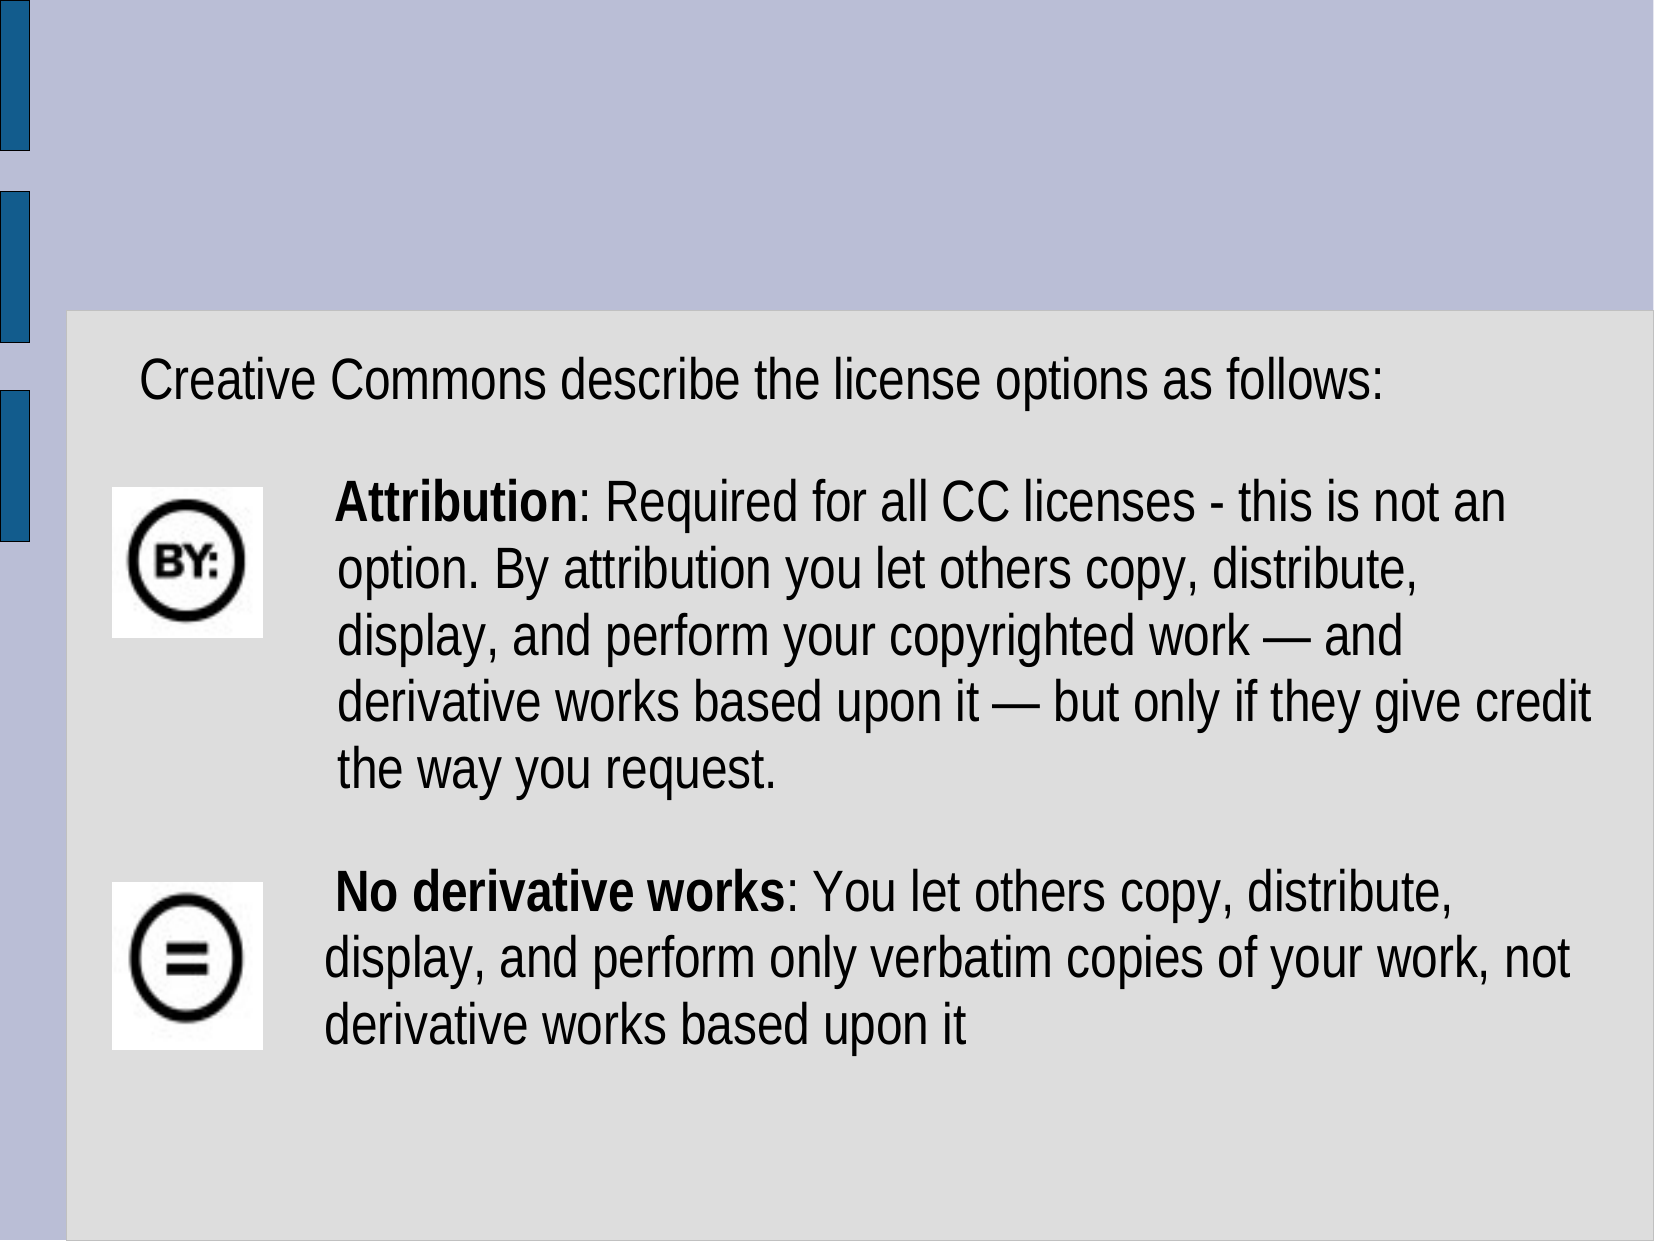

# Creative Commons describe the license options as follows:
 Attribution: Required for all CC licenses - this is not an option. By attribution you let others copy, distribute, display, and perform your copyrighted work — and derivative works based upon it — but only if they give credit the way you request.
 No derivative works: You let others copy, distribute, display, and perform only verbatim copies of your work, not derivative works based upon it